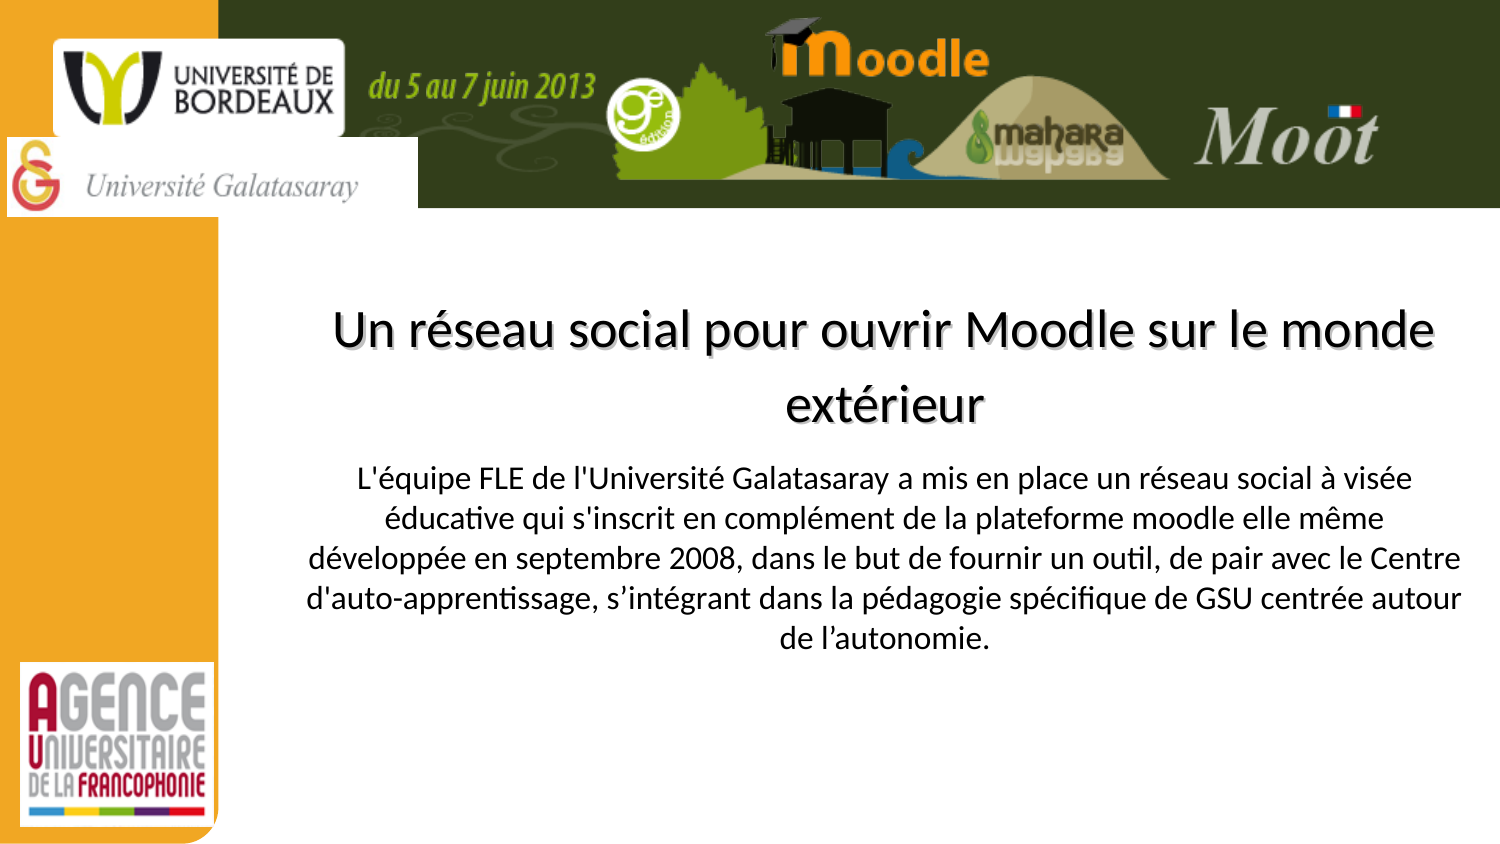

# Un réseau social pour ouvrir Moodle sur le monde extérieur
L'équipe FLE de l'Université Galatasaray a mis en place un réseau social à visée éducative qui s'inscrit en complément de la plateforme moodle elle même développée en septembre 2008, dans le but de fournir un outil, de pair avec le Centre d'auto-apprentissage, s’intégrant dans la pédagogie spécifique de GSU centrée autour de l’autonomie.